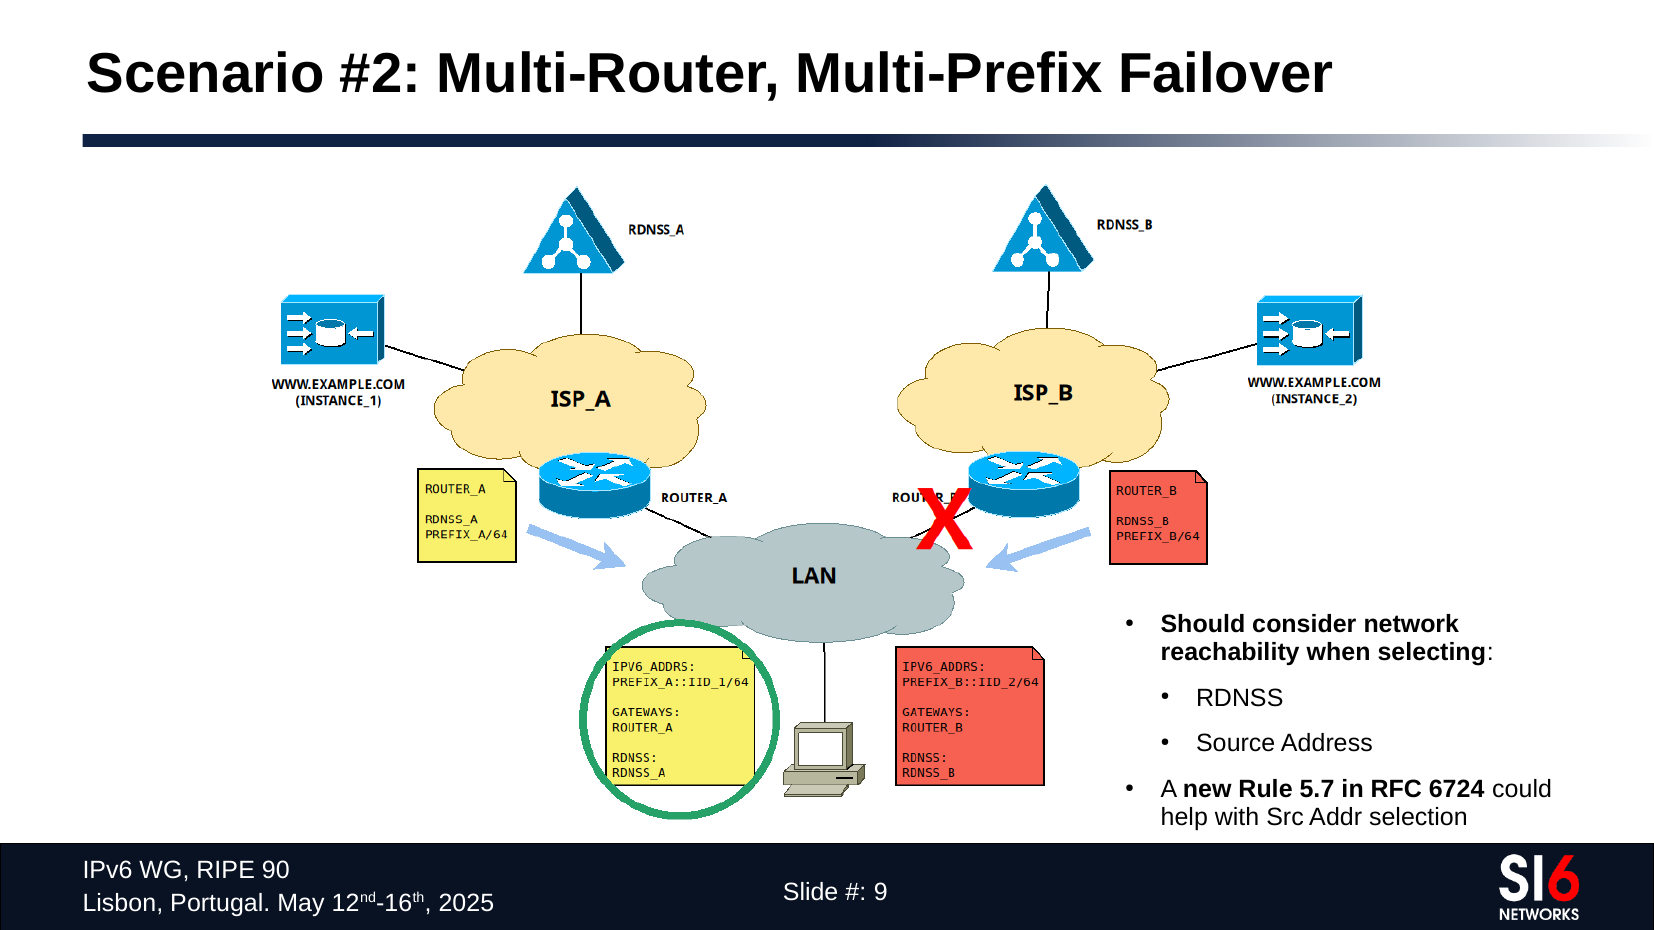

# Scenario #2: Multi-Router, Multi-Prefix Failover
Should consider network reachability when selecting:
RDNSS
Source Address
A new Rule 5.7 in RFC 6724 could help with Src Addr selection